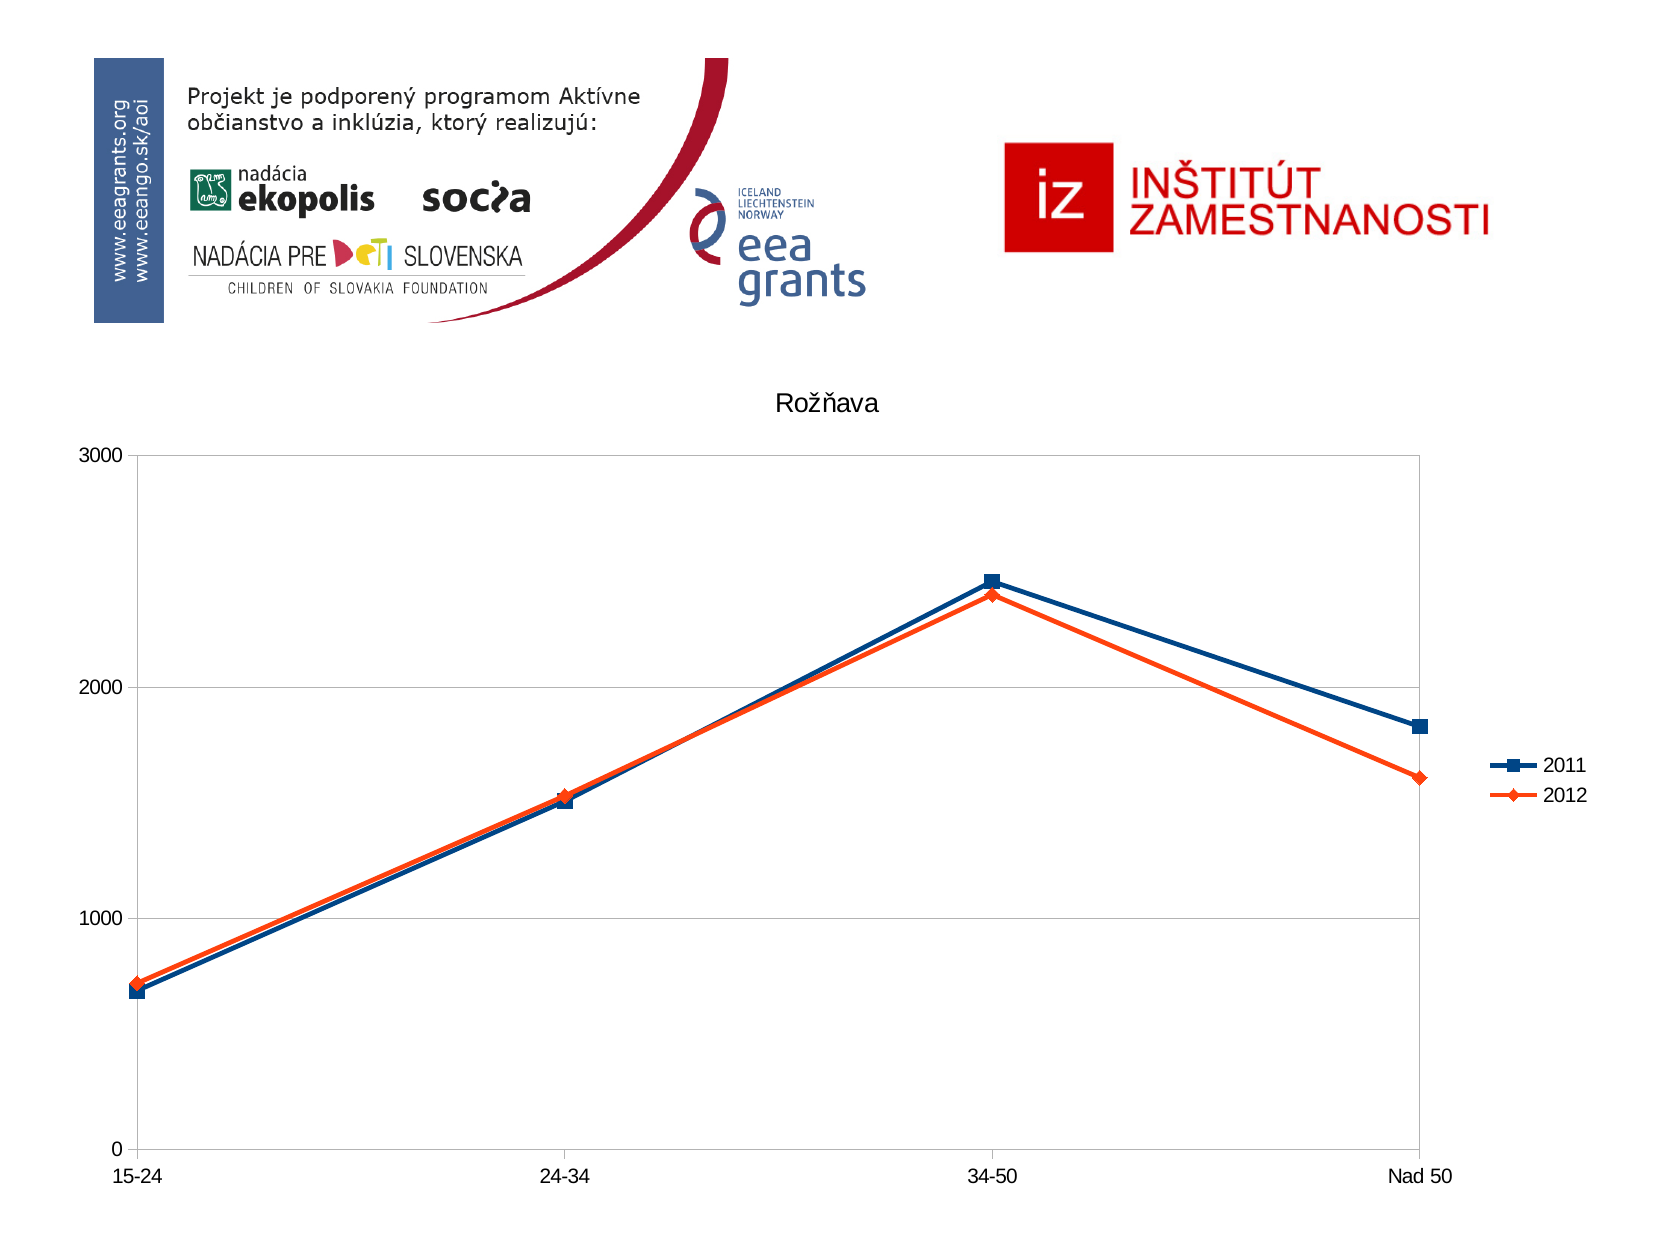

### Chart: Rožňava
| Category | 2011 | 2012 |
|---|---|---|
| 15-24 | 687.0 | 719.0 |
| 24-34 | 1506.0 | 1529.0 |
| 34-50 | 2457.0 | 2400.0 |
| Nad 50 | 1829.0 | 1608.0 |